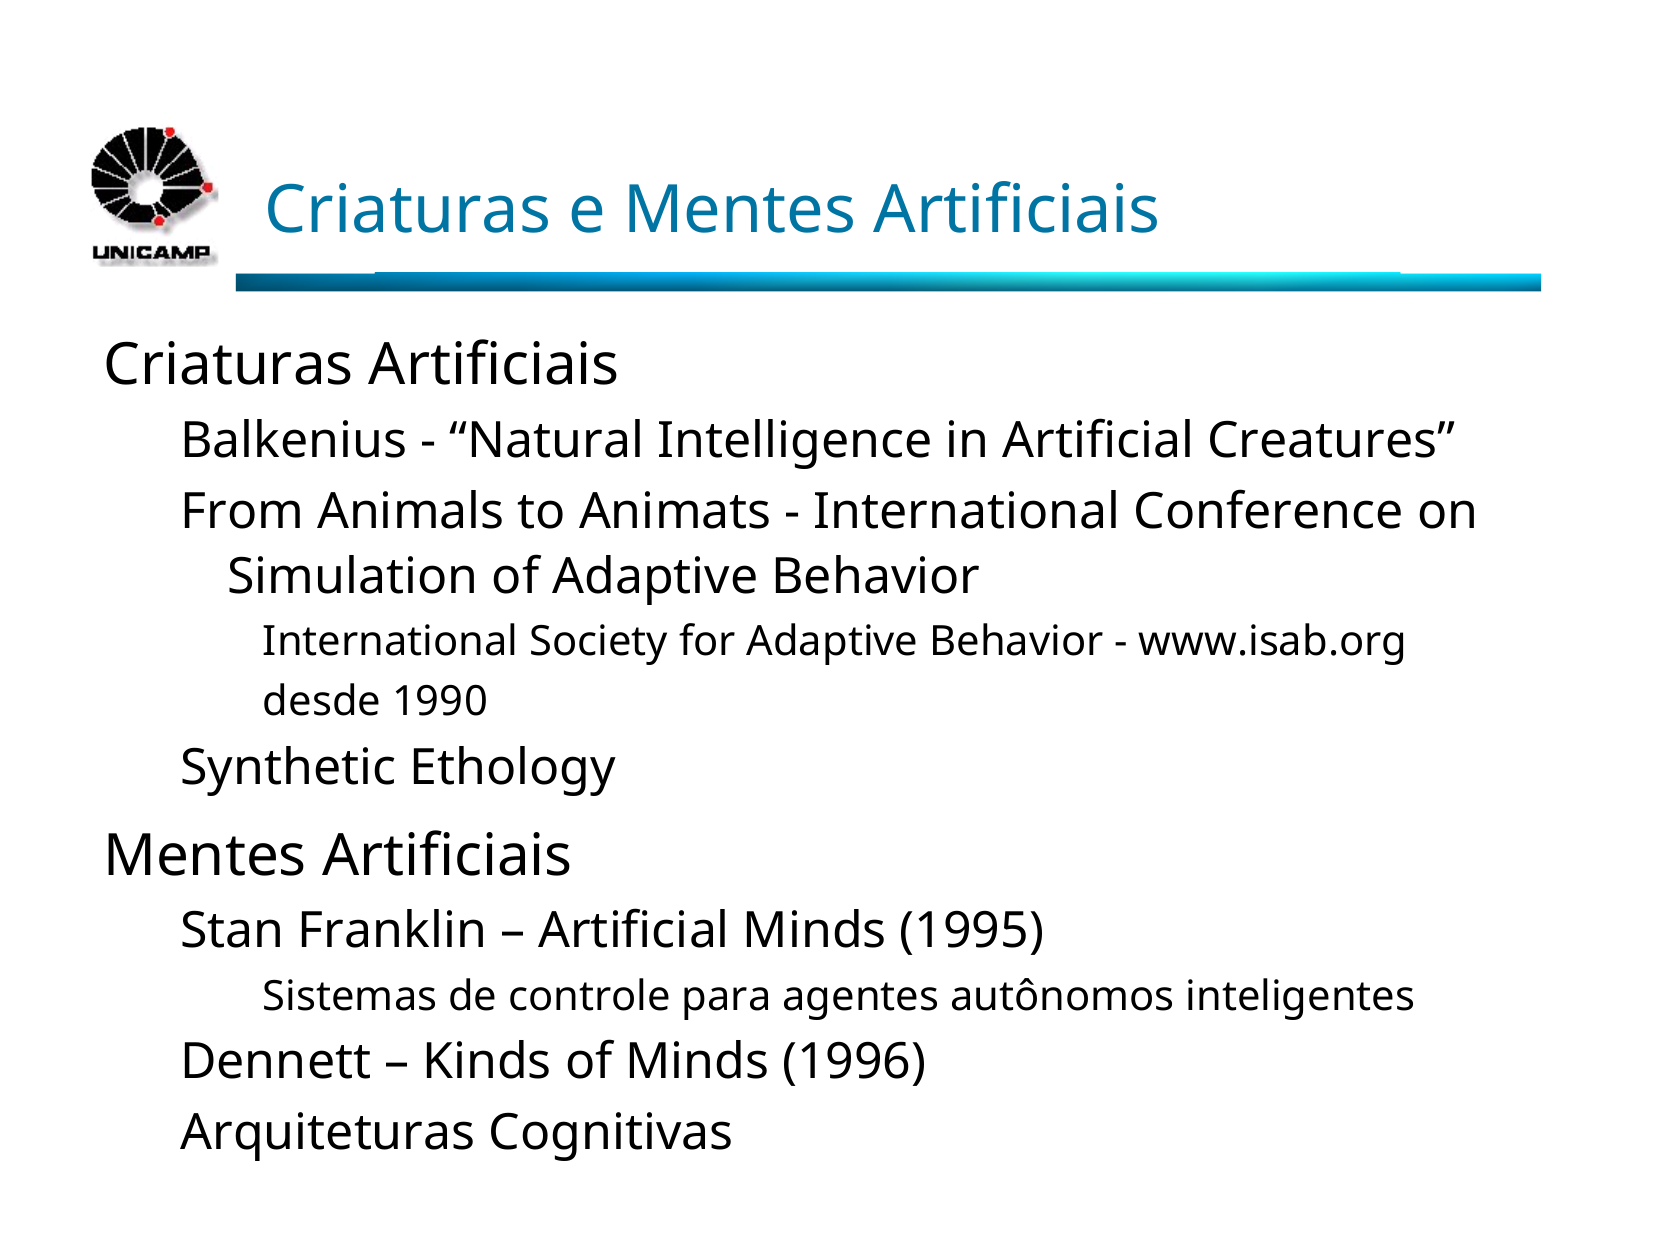

# Criaturas e Mentes Artificiais
Criaturas Artificiais
Balkenius - “Natural Intelligence in Artificial Creatures”
From Animals to Animats - International Conference on Simulation of Adaptive Behavior
International Society for Adaptive Behavior - www.isab.org
desde 1990
Synthetic Ethology
Mentes Artificiais
Stan Franklin – Artificial Minds (1995)
Sistemas de controle para agentes autônomos inteligentes
Dennett – Kinds of Minds (1996)
Arquiteturas Cognitivas